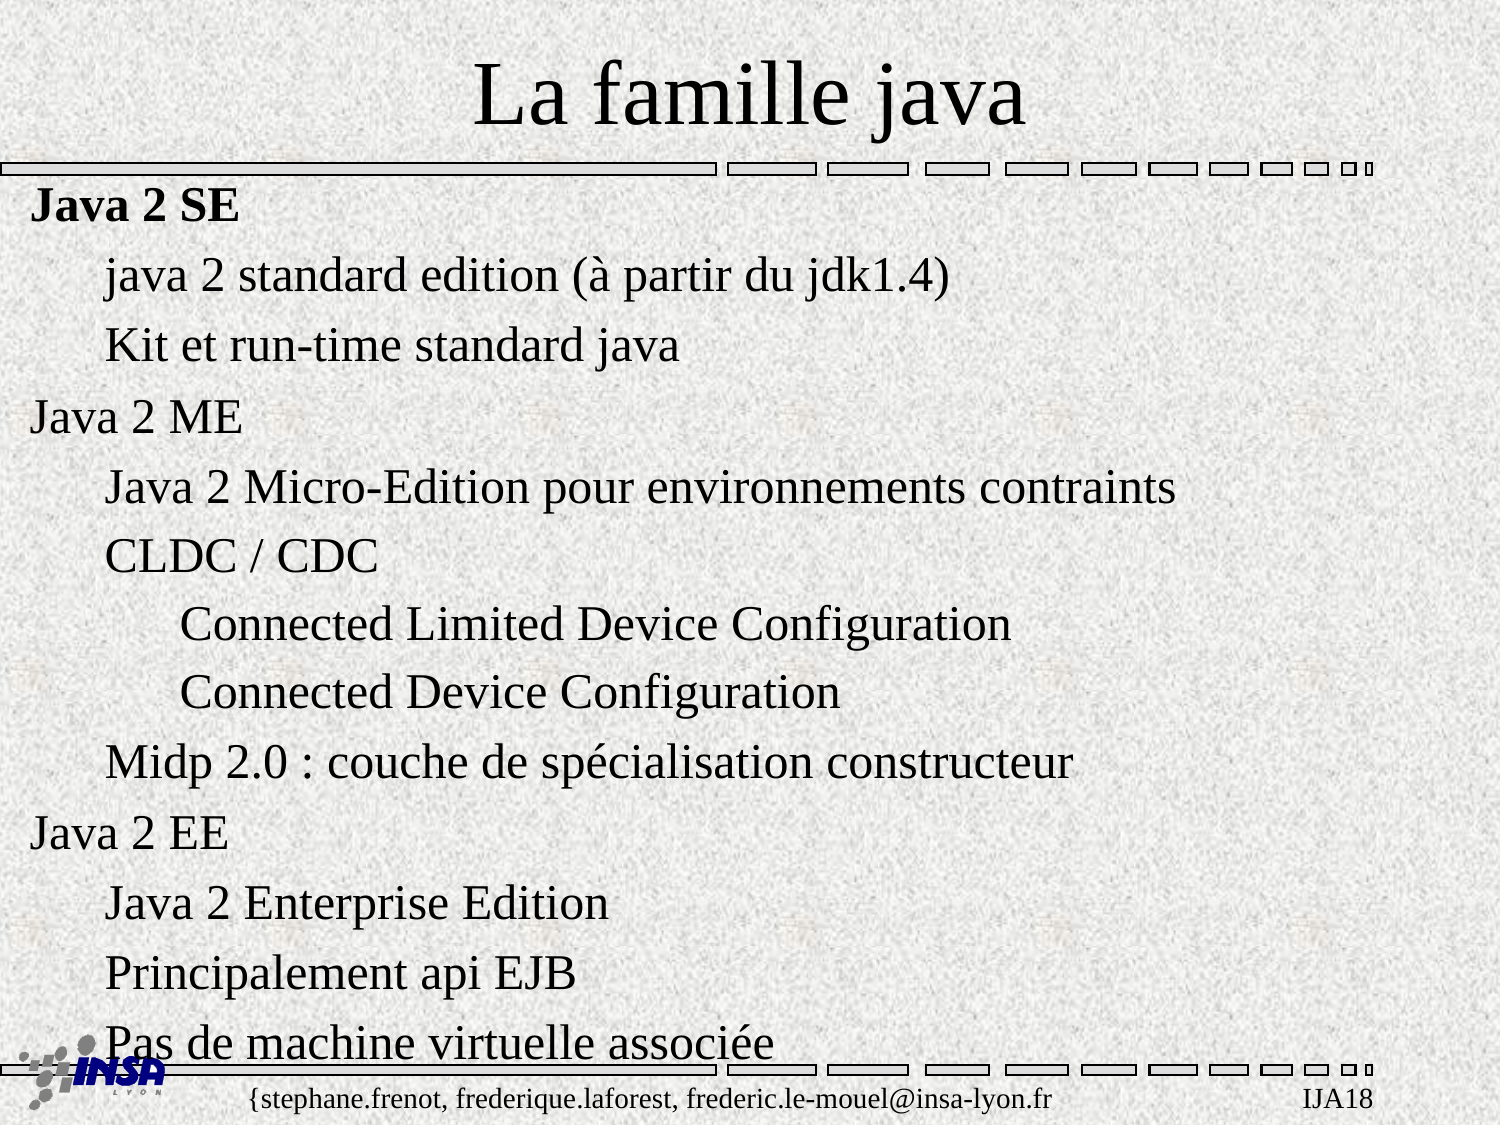

# La famille java
Java 2 SE
java 2 standard edition (à partir du jdk1.4)
Kit et run-time standard java
Java 2 ME
Java 2 Micro-Edition pour environnements contraints
CLDC / CDC
Connected Limited Device Configuration
Connected Device Configuration
Midp 2.0 : couche de spécialisation constructeur
Java 2 EE
Java 2 Enterprise Edition
Principalement api EJB
Pas de machine virtuelle associée